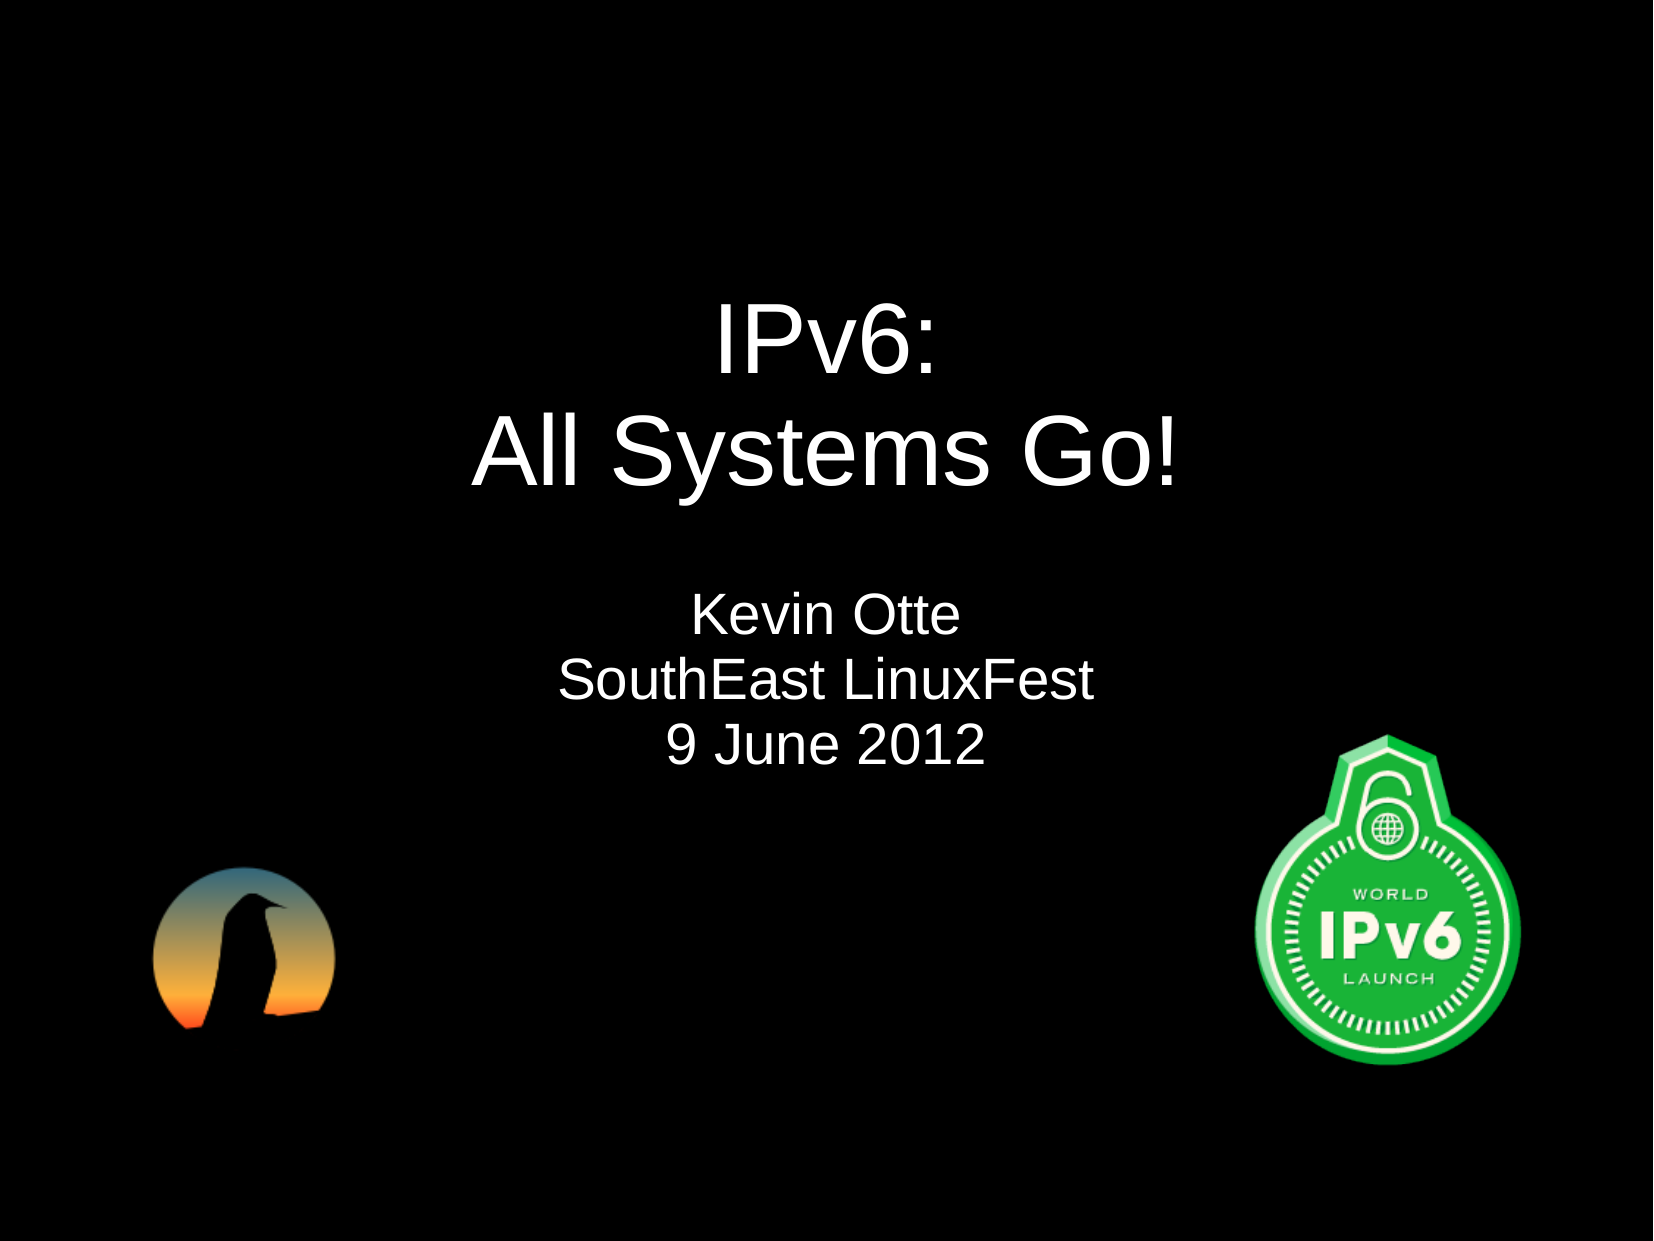

# IPv6: All Systems Go!
Kevin Otte
SouthEast LinuxFest
9 June 2012